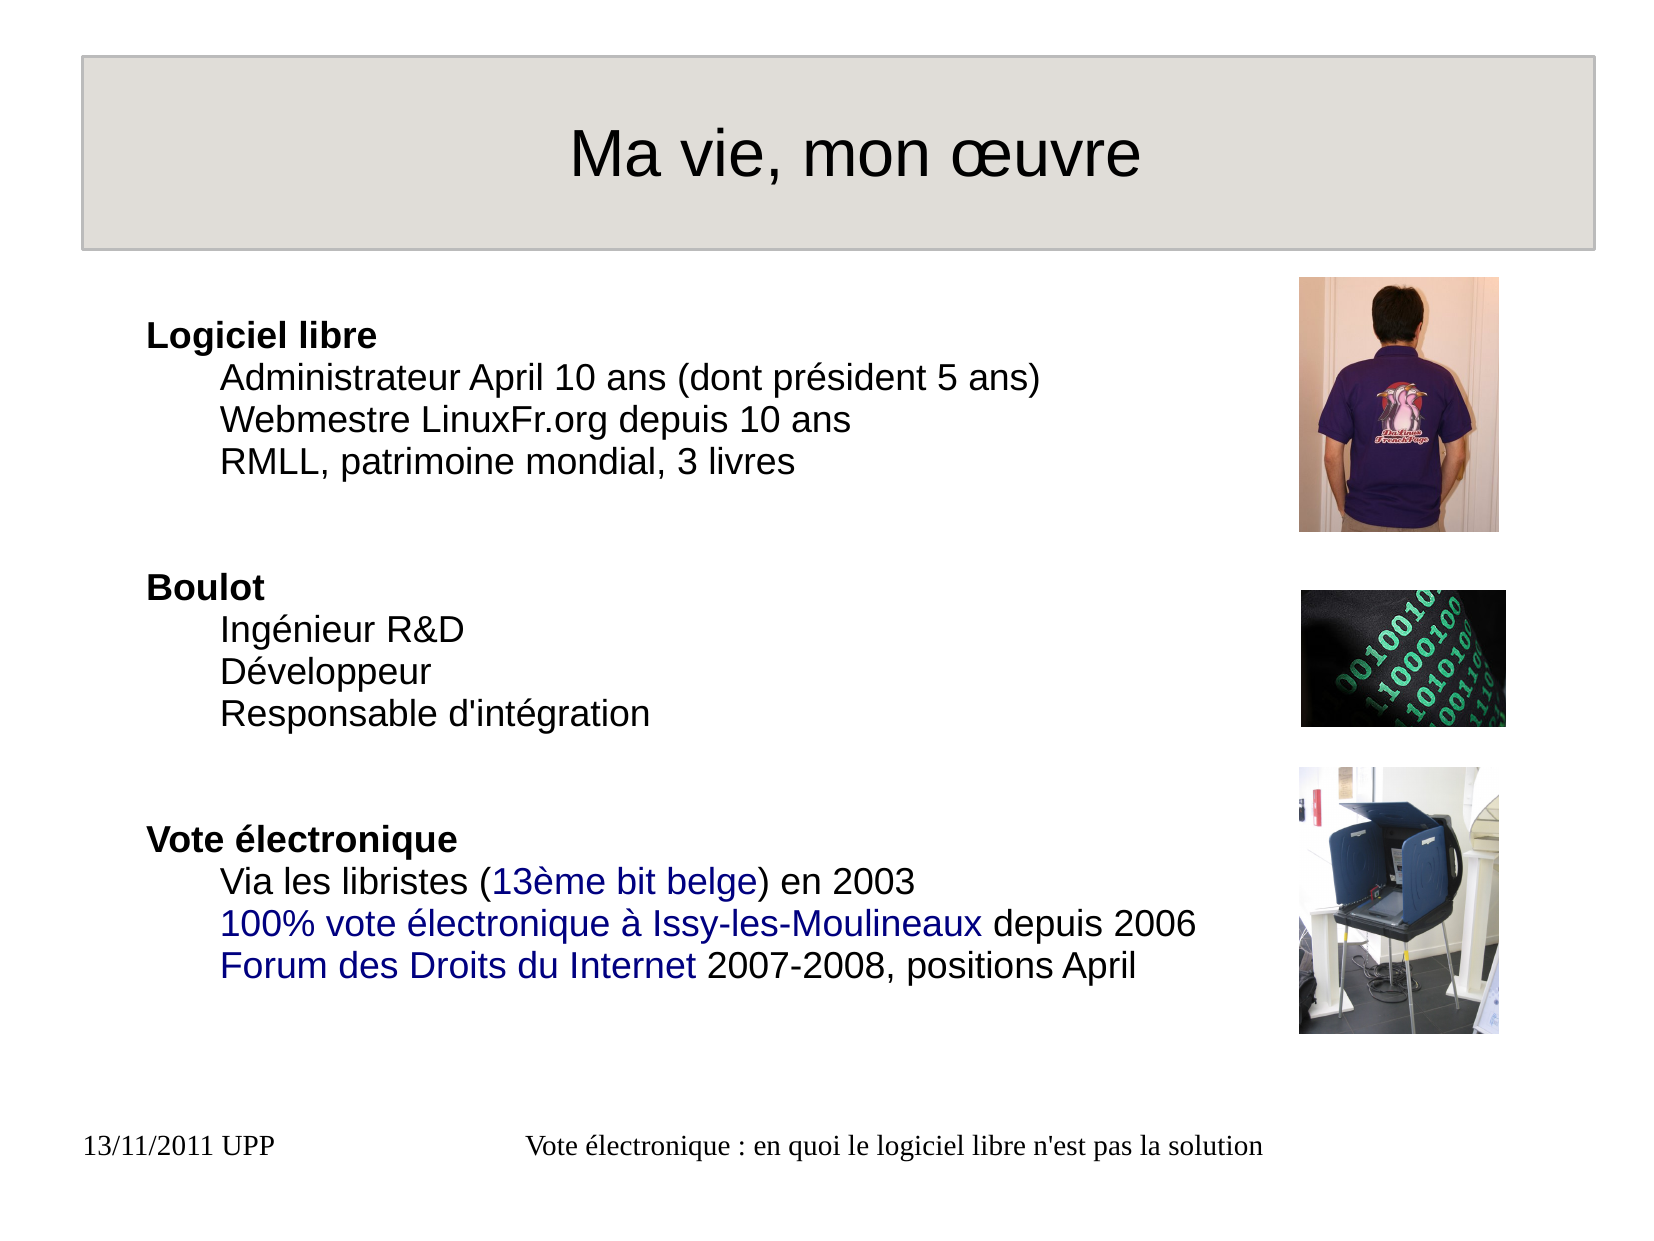

# Ma vie, mon œuvre
Logiciel libre
	Administrateur April 10 ans (dont président 5 ans)
	Webmestre LinuxFr.org depuis 10 ans
	RMLL, patrimoine mondial, 3 livres
Boulot
	Ingénieur R&D
	Développeur
	Responsable d'intégration
Vote électronique
	Via les libristes (13ème bit belge) en 2003
	100% vote électronique à Issy-les-Moulineaux depuis 2006
	Forum des Droits du Internet 2007-2008, positions April